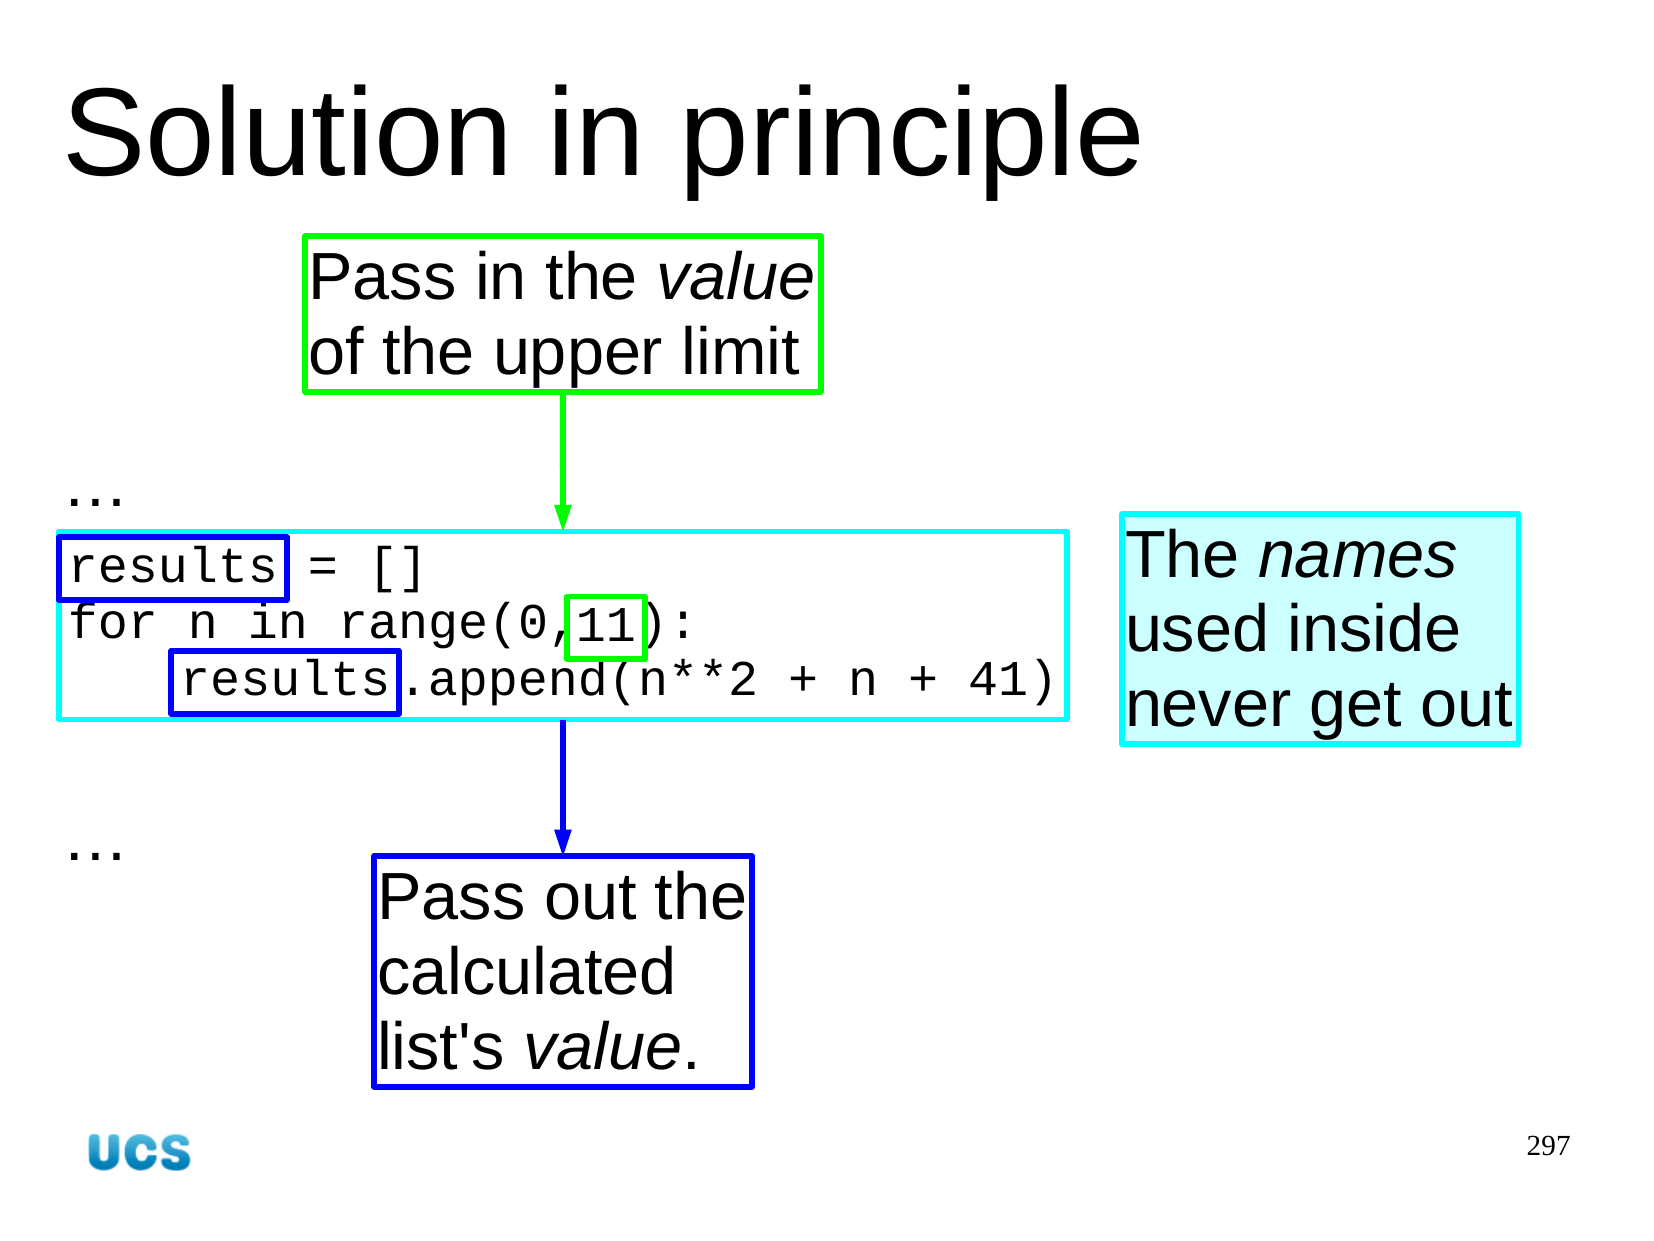

Solution in principle
Pass in the value
of the upper limit
…
The names
used inside
never get out
 = []
for n in range(0, ):
 .append(n**2 + n + 41)
results
11
results
…
Pass out the
calculated
list's value.
297